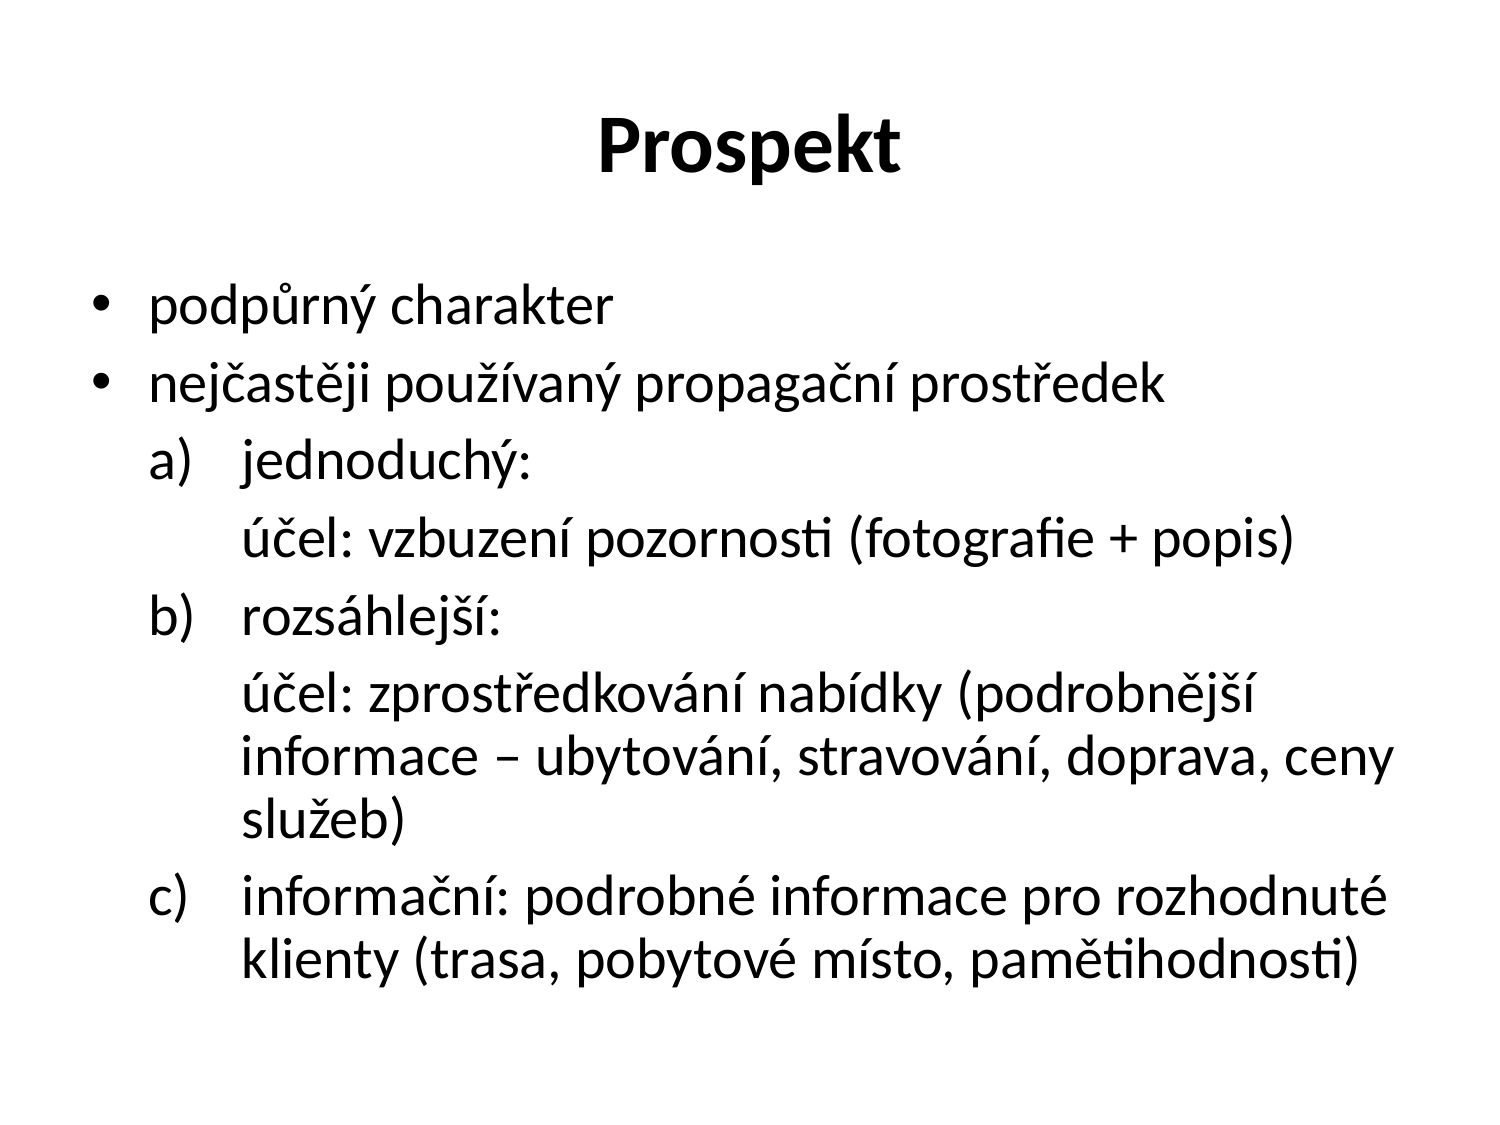

# Prospekt
podpůrný charakter
nejčastěji používaný propagační prostředek
	a)	jednoduchý:
		účel: vzbuzení pozornosti (fotografie + popis)
	b)	rozsáhlejší:
		účel: zprostředkování nabídky (podrobnější 	 informace – ubytování, stravování, doprava, ceny 	služeb)
	c)	informační: podrobné informace pro rozhodnuté 	klienty (trasa, pobytové místo, pamětihodnosti)